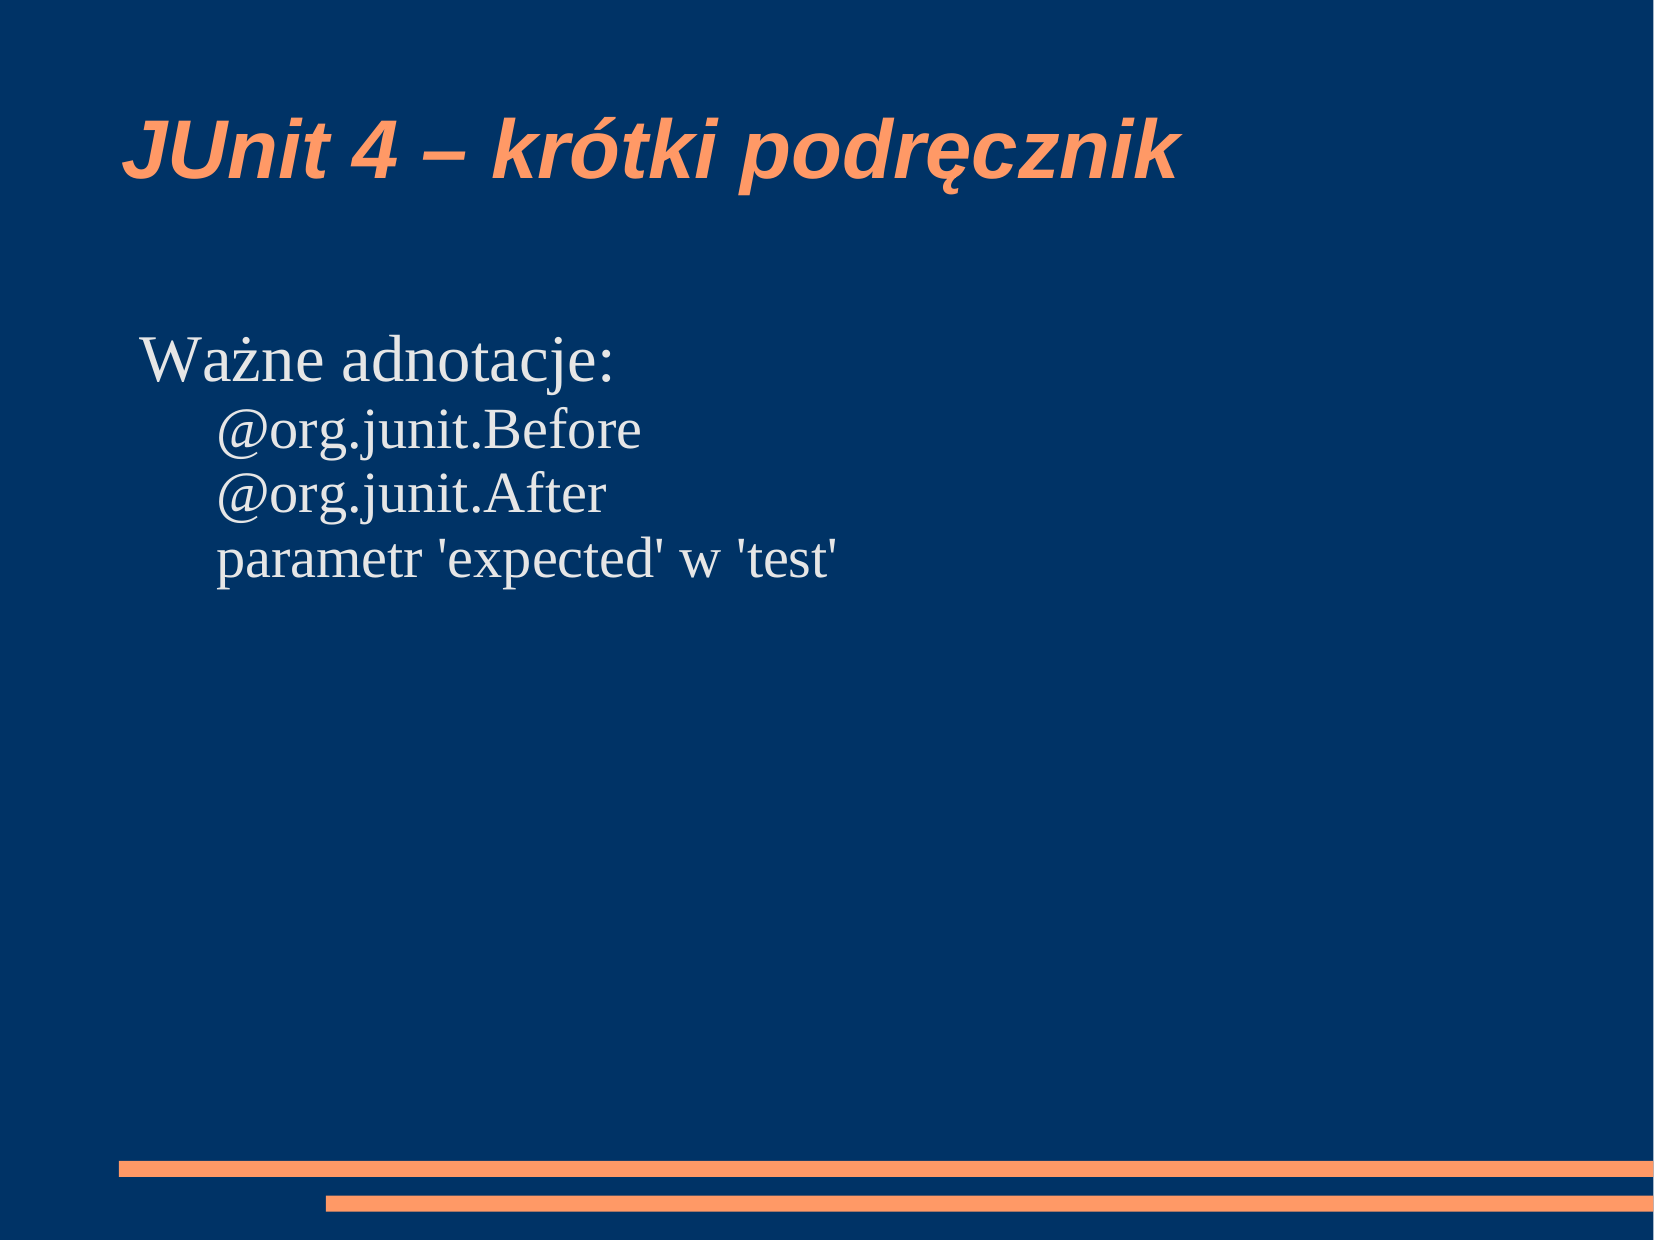

# JUnit 4 – krótki podręcznik
Ważne adnotacje:
@org.junit.Before
@org.junit.After
parametr 'expected' w 'test'